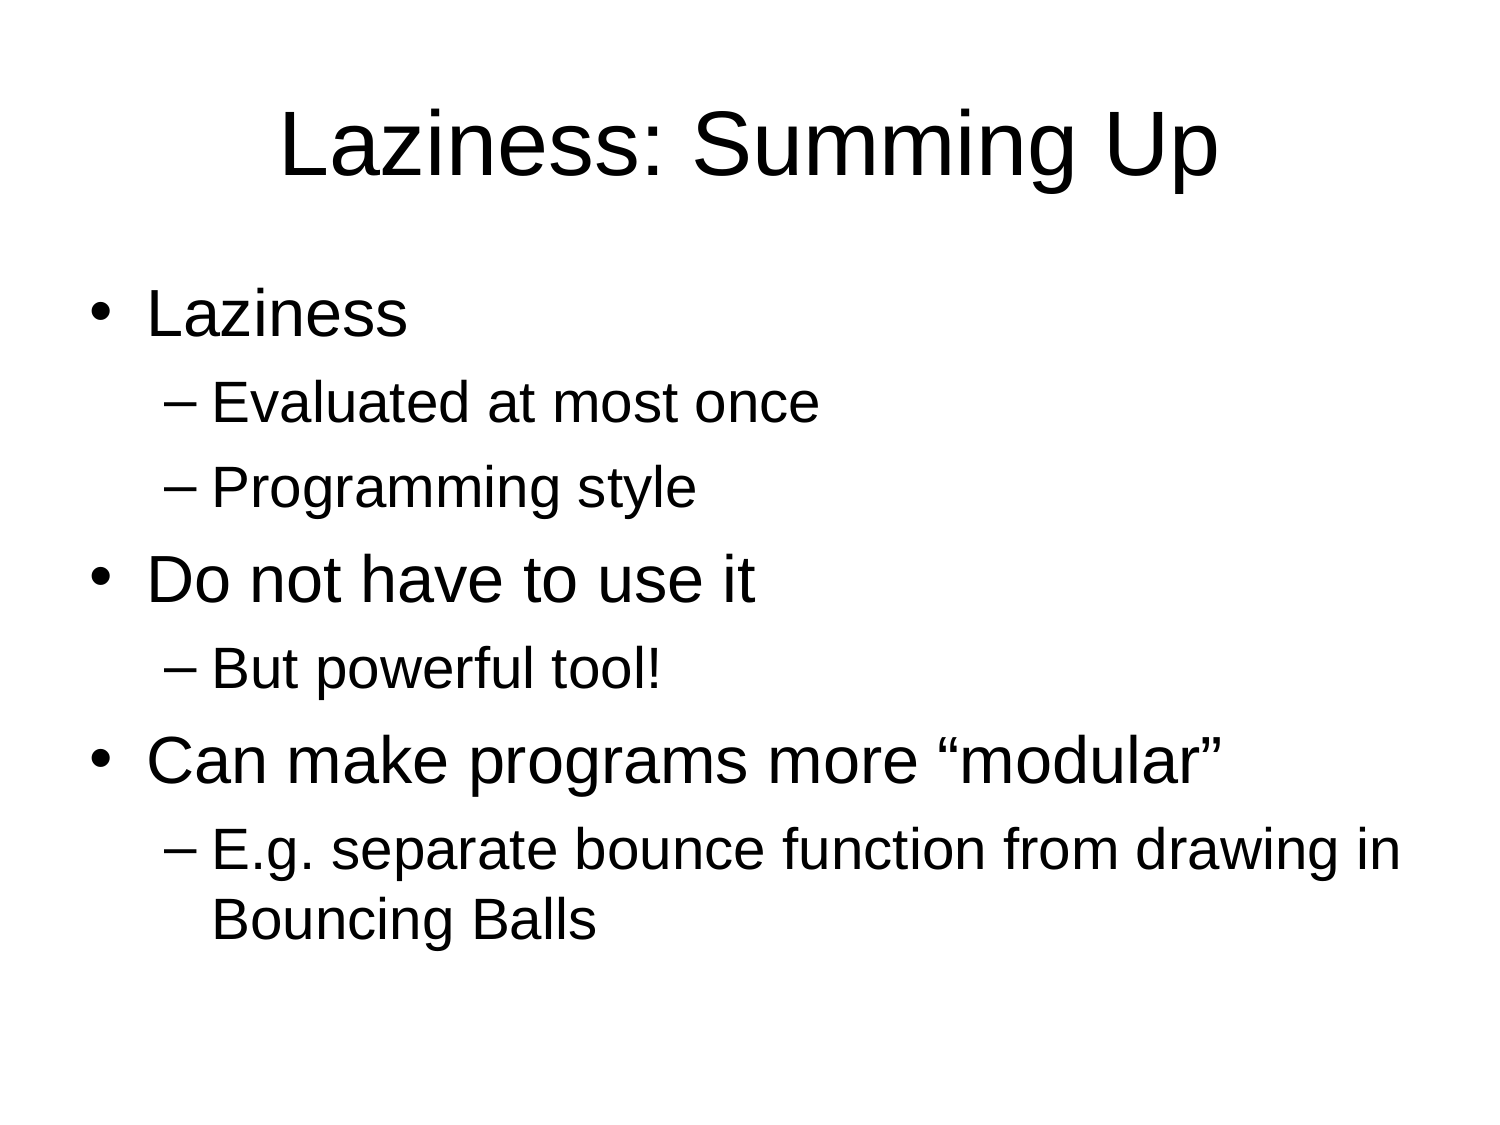

# Laziness: Summing Up
Laziness
Evaluated at most once
Programming style
Do not have to use it
But powerful tool!
Can make programs more “modular”
E.g. separate bounce function from drawing in Bouncing Balls